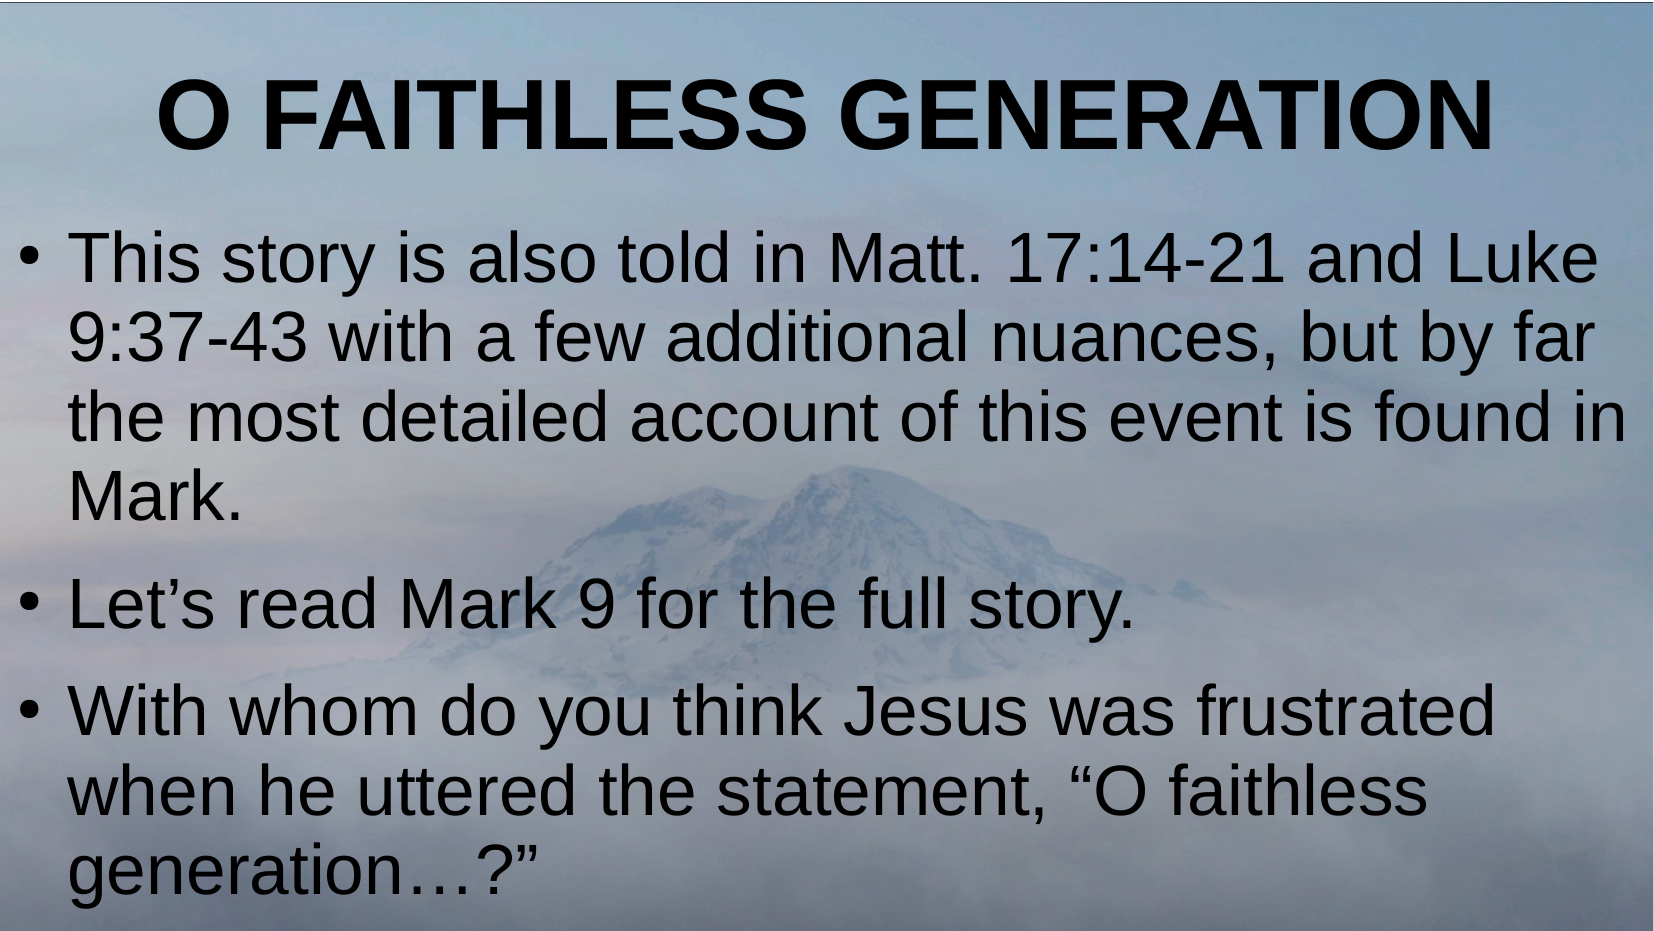

# O FAITHLESS GENERATION
This story is also told in Matt. 17:14-21 and Luke 9:37-43 with a few additional nuances, but by far the most detailed account of this event is found in Mark.
Let’s read Mark 9 for the full story.
With whom do you think Jesus was frustrated when he uttered the statement, “O faithless generation…?”